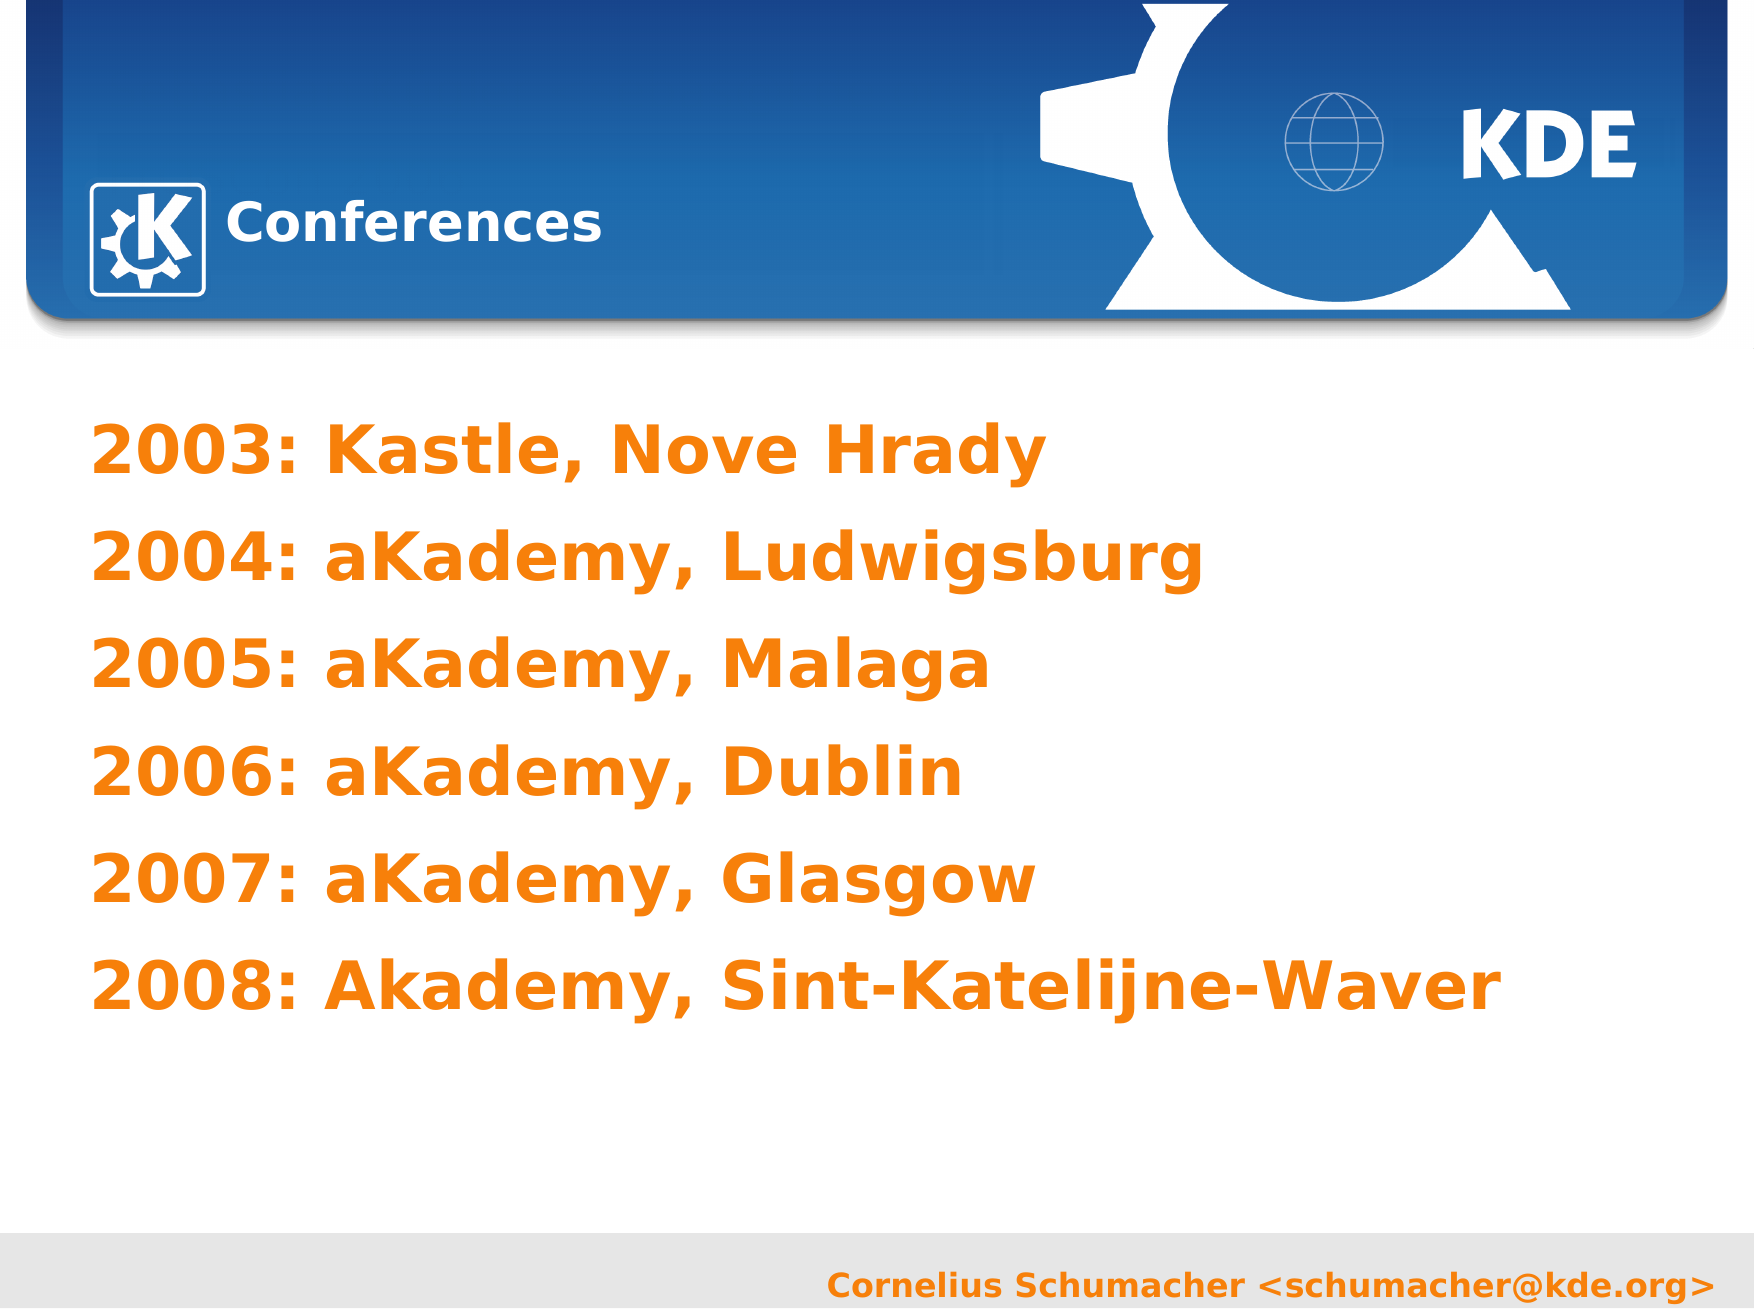

# Conferences
2003: Kastle, Nove Hrady
2004: aKademy, Ludwigsburg
2005: aKademy, Malaga
2006: aKademy, Dublin
2007: aKademy, Glasgow
2008: Akademy, Sint-Katelijne-Waver